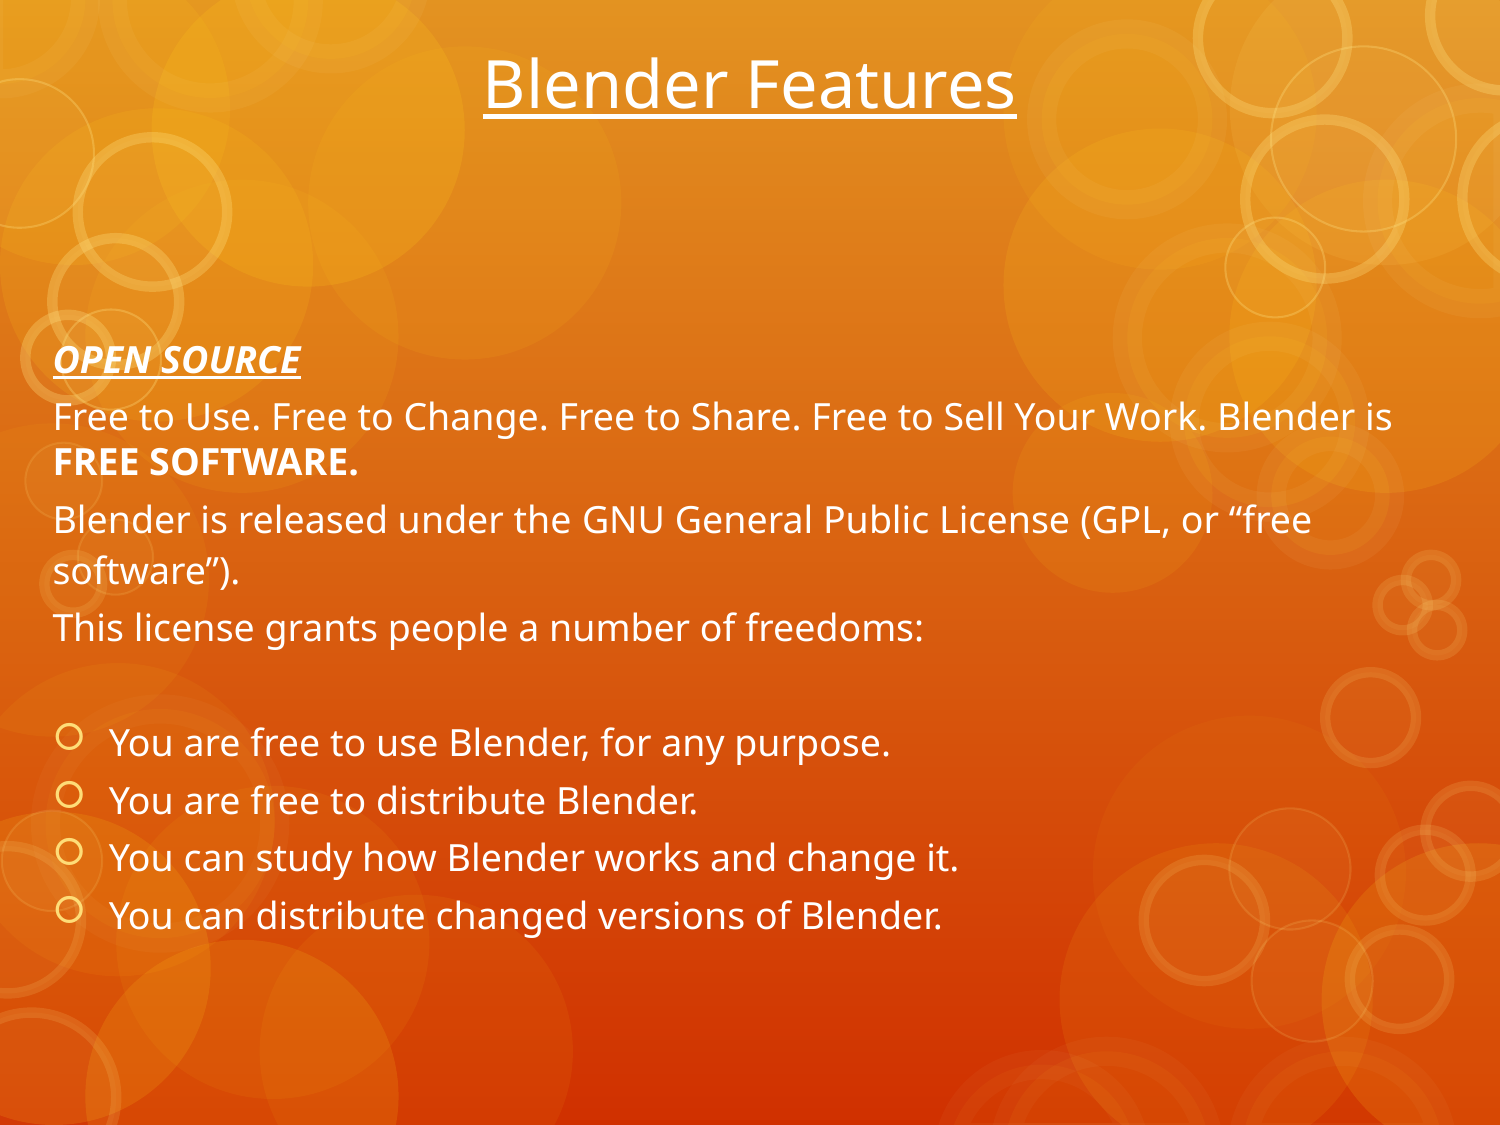

# Blender Features
OPEN SOURCE
Free to Use. Free to Change. Free to Share. Free to Sell Your Work. Blender is FREE SOFTWARE.
Blender is released under the GNU General Public License (GPL, or “free software”).
This license grants people a number of freedoms:
You are free to use Blender, for any purpose.
You are free to distribute Blender.
You can study how Blender works and change it.
You can distribute changed versions of Blender.